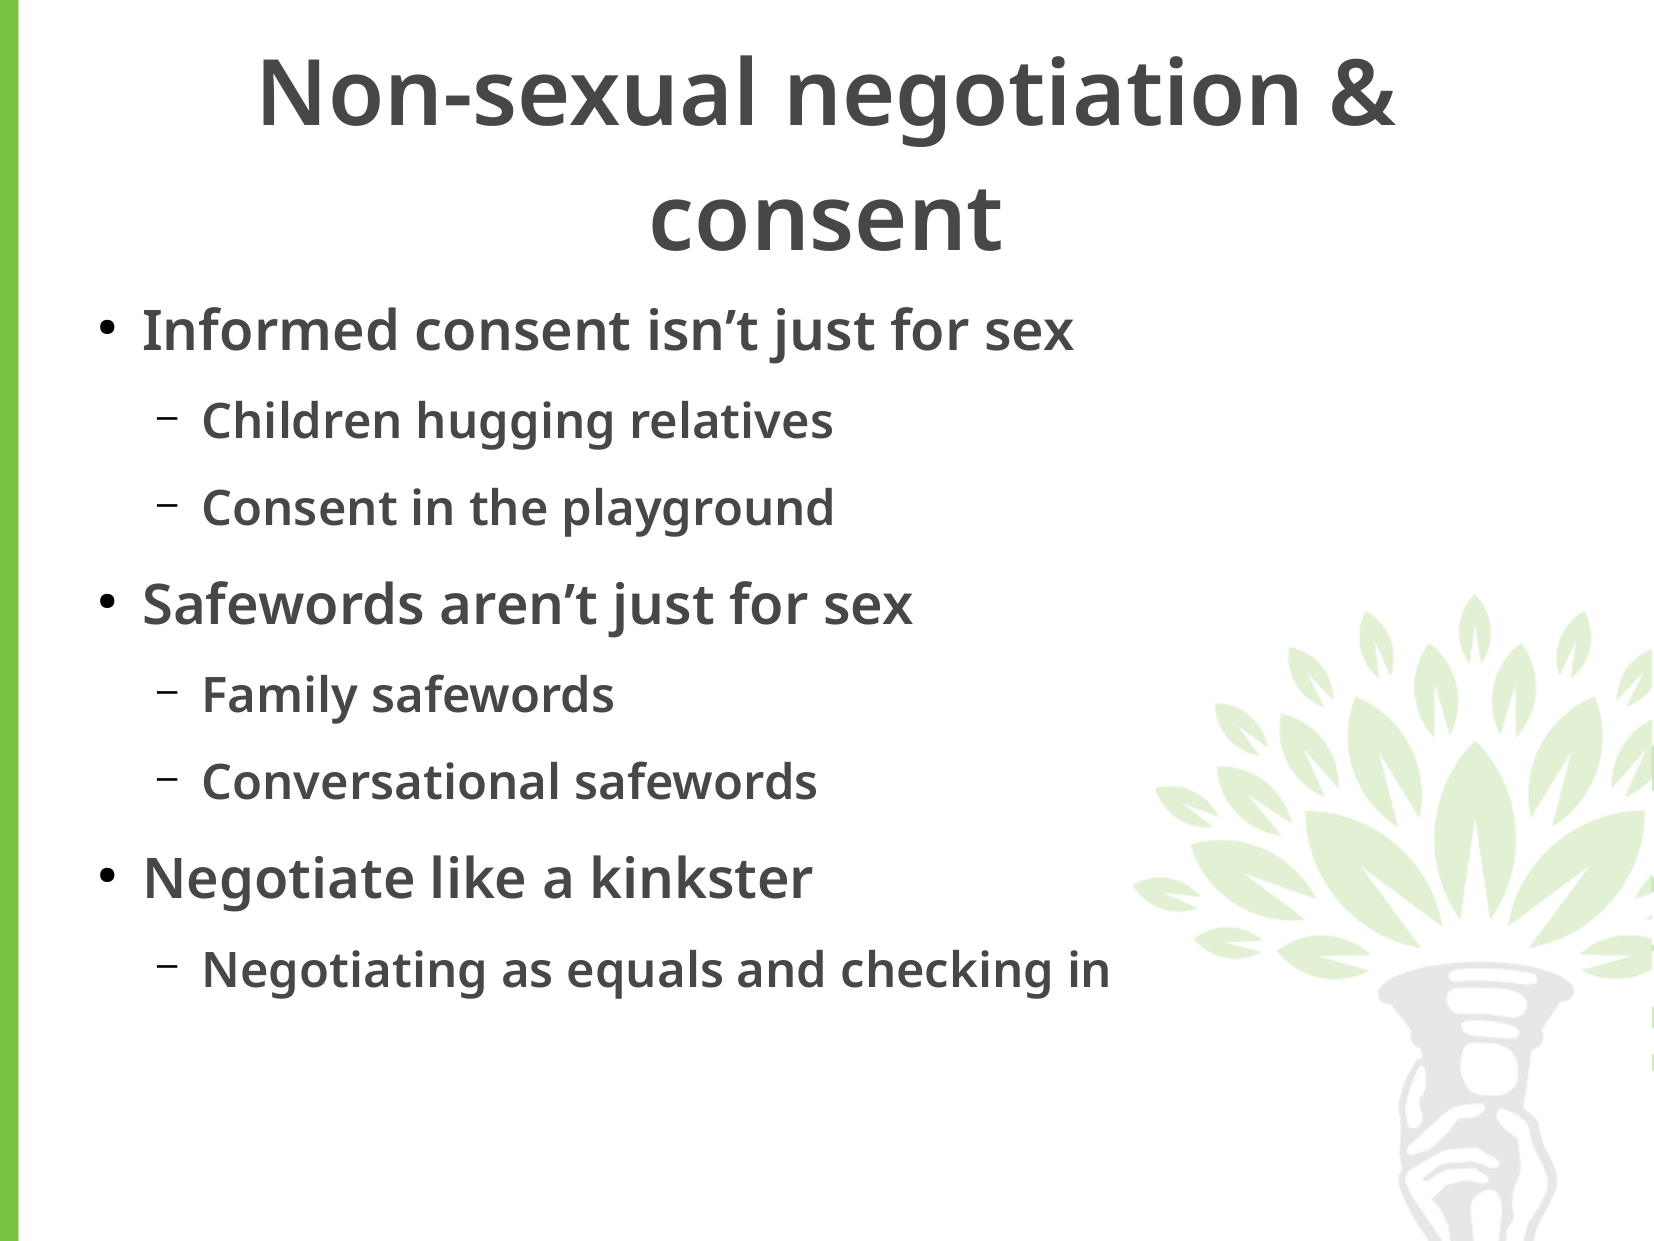

# Non-sexual negotiation & consent
Informed consent isn’t just for sex
Children hugging relatives
Consent in the playground
Safewords aren’t just for sex
Family safewords
Conversational safewords
Negotiate like a kinkster
Negotiating as equals and checking in